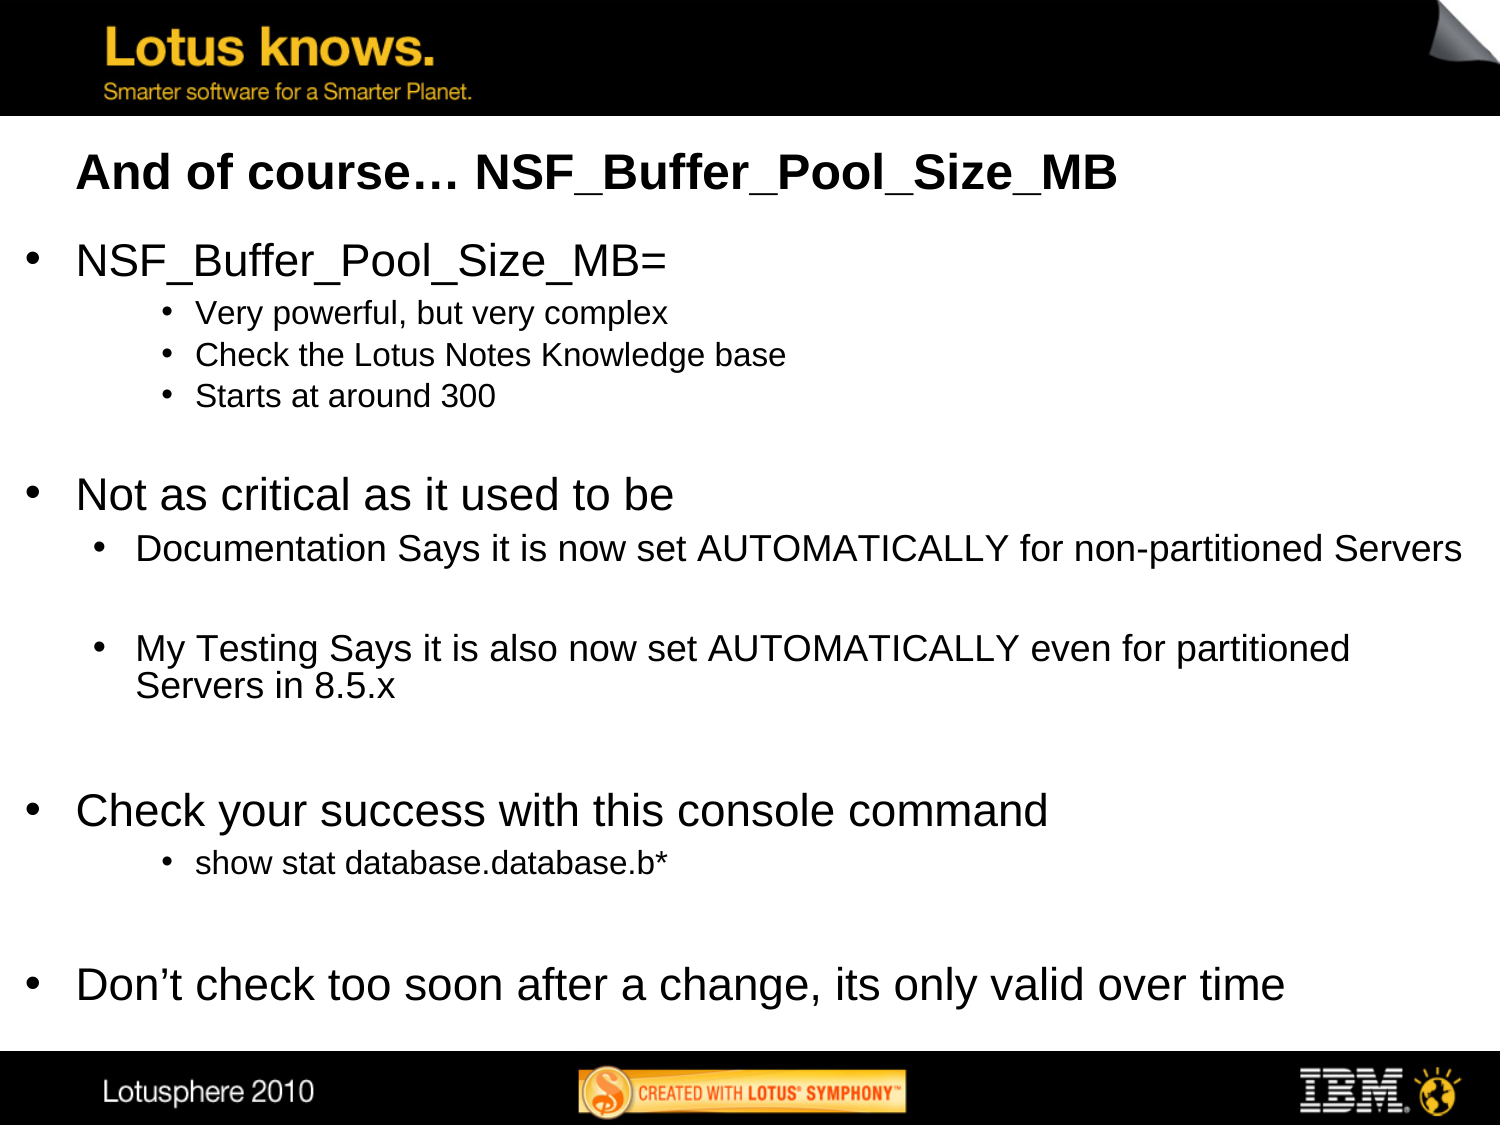

# And of course… NSF_Buffer_Pool_Size_MB
NSF_Buffer_Pool_Size_MB=
Very powerful, but very complex
Check the Lotus Notes Knowledge base
Starts at around 300
Not as critical as it used to be
Documentation Says it is now set AUTOMATICALLY for non-partitioned Servers
My Testing Says it is also now set AUTOMATICALLY even for partitioned Servers in 8.5.x
Check your success with this console command
show stat database.database.b*
Don’t check too soon after a change, its only valid over time